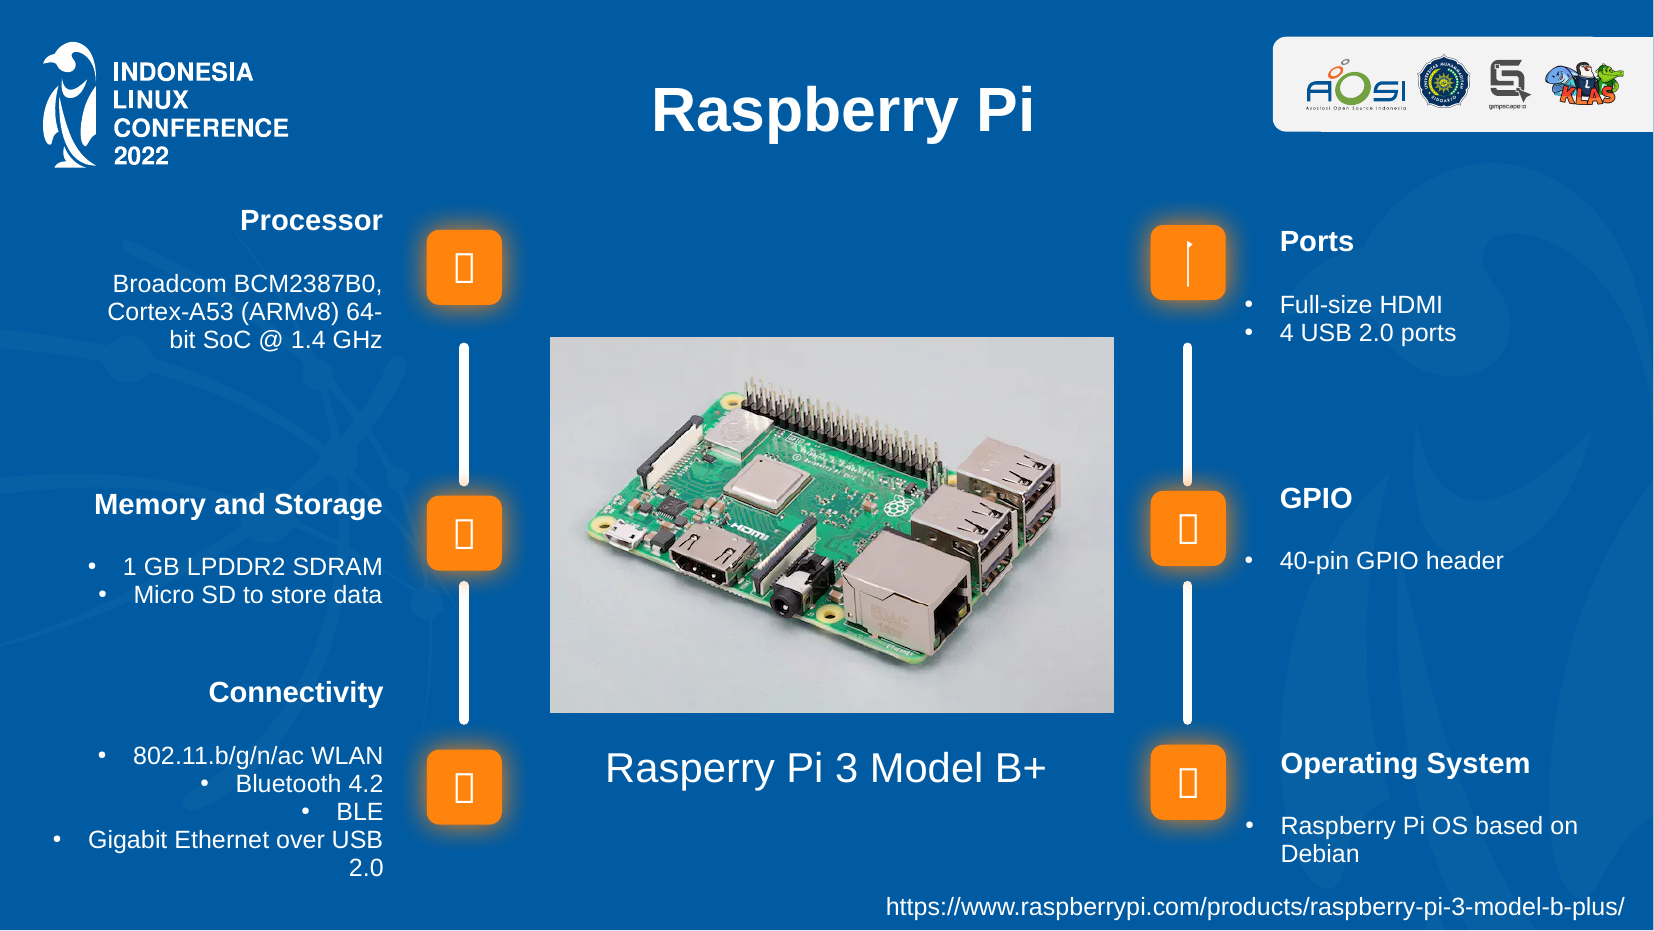

# Raspberry Pi
Processor
Broadcom BCM2387B0, Cortex-A53 (ARMv8) 64-bit SoC @ 1.4 GHz

Ports
Full-size HDMI
4 USB 2.0 ports

GPIO
40-pin GPIO header
Memory and Storage
1 GB LPDDR2 SDRAM
Micro SD to store data


Connectivity
802.11.b/g/n/ac WLAN
Bluetooth 4.2
BLE
Gigabit Ethernet over USB 2.0
Rasperry Pi 3 Model B+

Operating System
Raspberry Pi OS based on Debian

https://www.raspberrypi.com/products/raspberry-pi-3-model-b-plus/